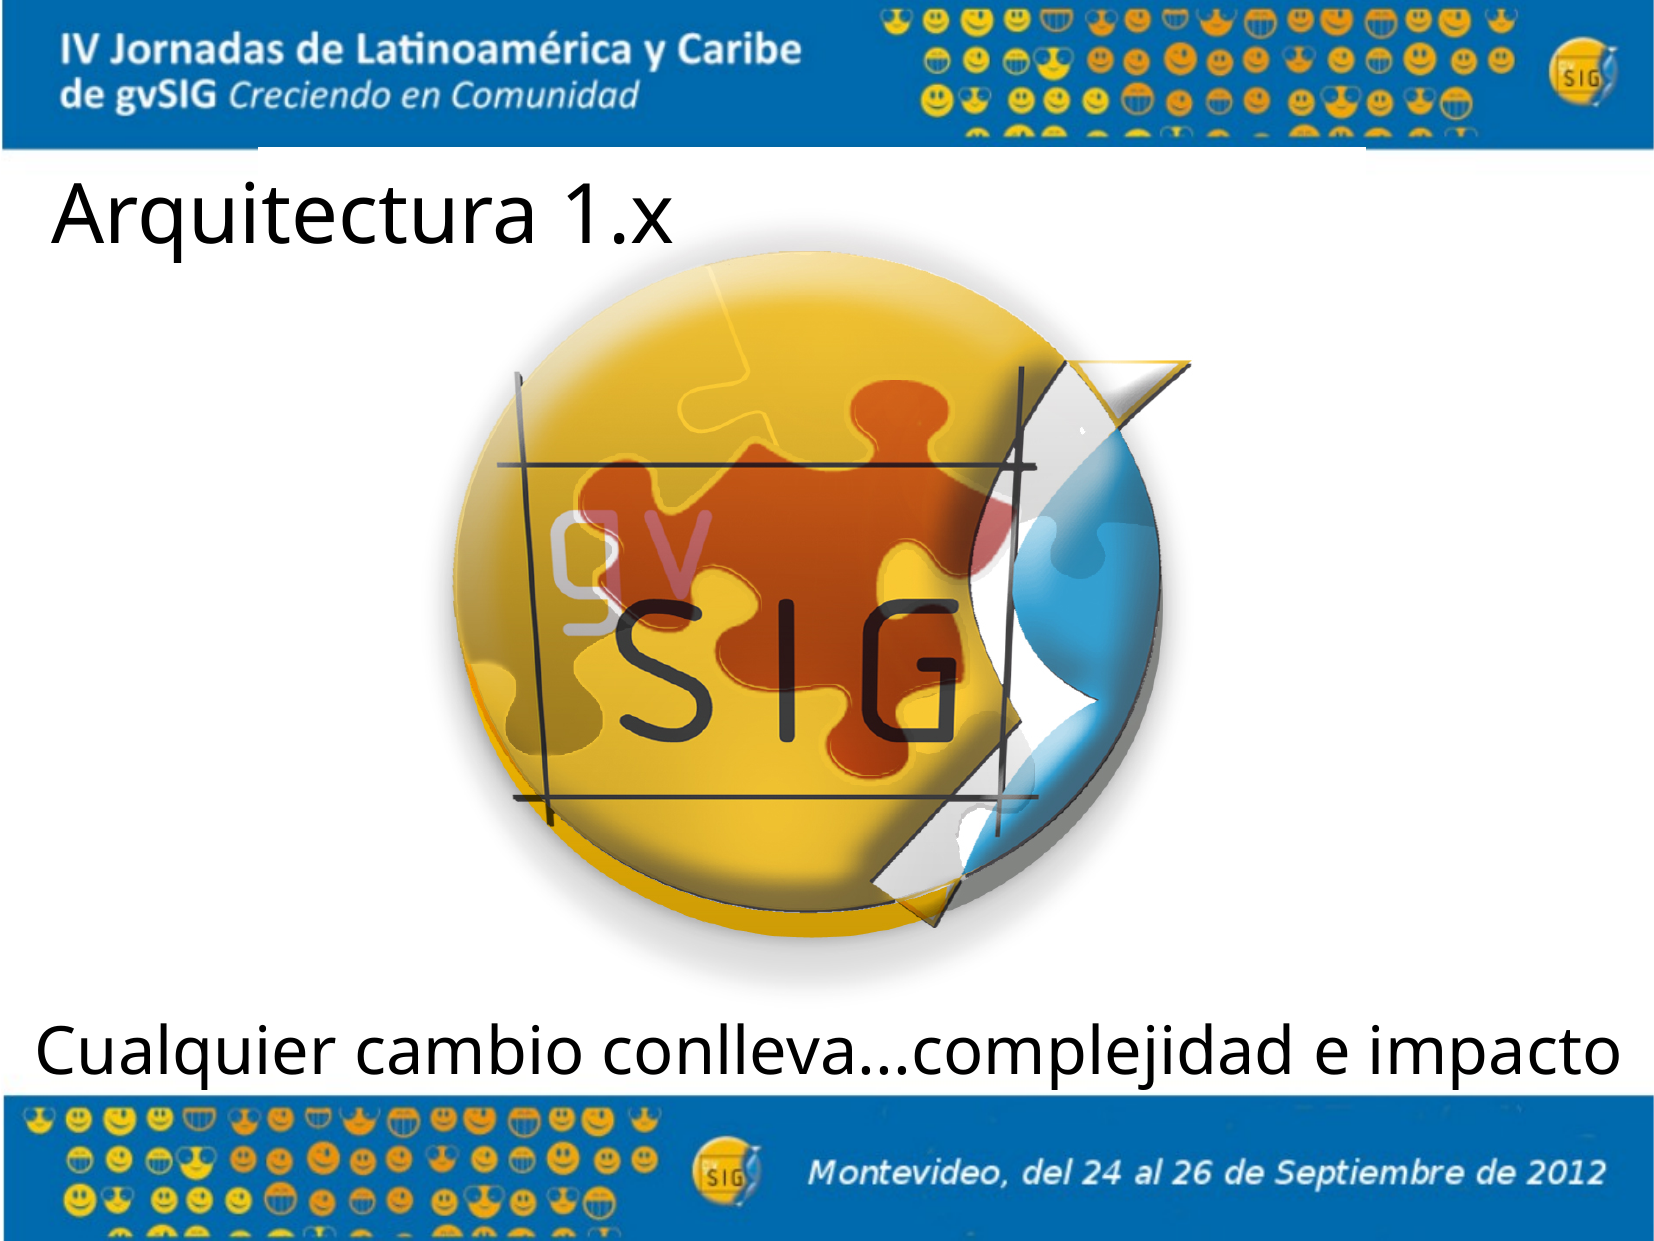

# Arquitectura 1.x
Cualquier cambio conlleva...complejidad e impacto